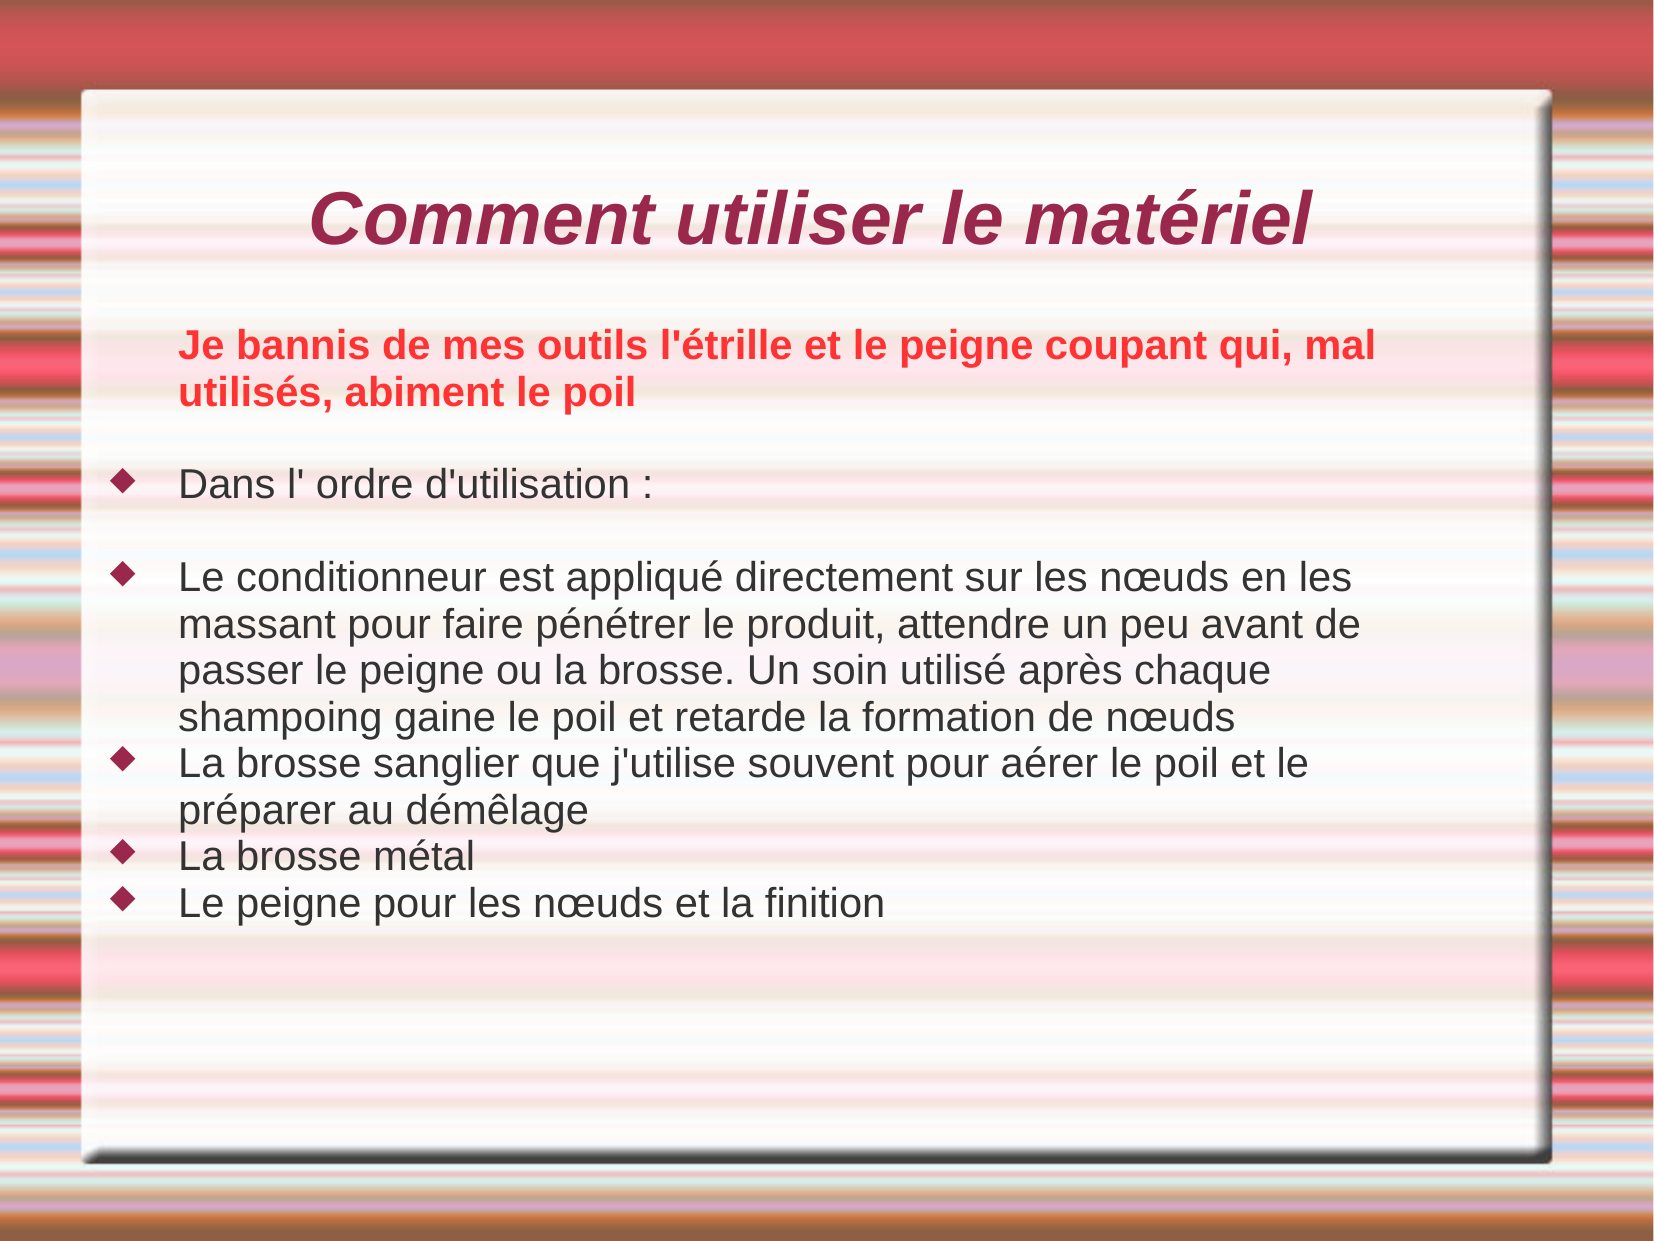

# Comment utiliser le matériel
Je bannis de mes outils l'étrille et le peigne coupant qui, mal utilisés, abiment le poil
Dans l' ordre d'utilisation :
Le conditionneur est appliqué directement sur les nœuds en les massant pour faire pénétrer le produit, attendre un peu avant de passer le peigne ou la brosse. Un soin utilisé après chaque shampoing gaine le poil et retarde la formation de nœuds
La brosse sanglier que j'utilise souvent pour aérer le poil et le préparer au démêlage
La brosse métal
Le peigne pour les nœuds et la finition